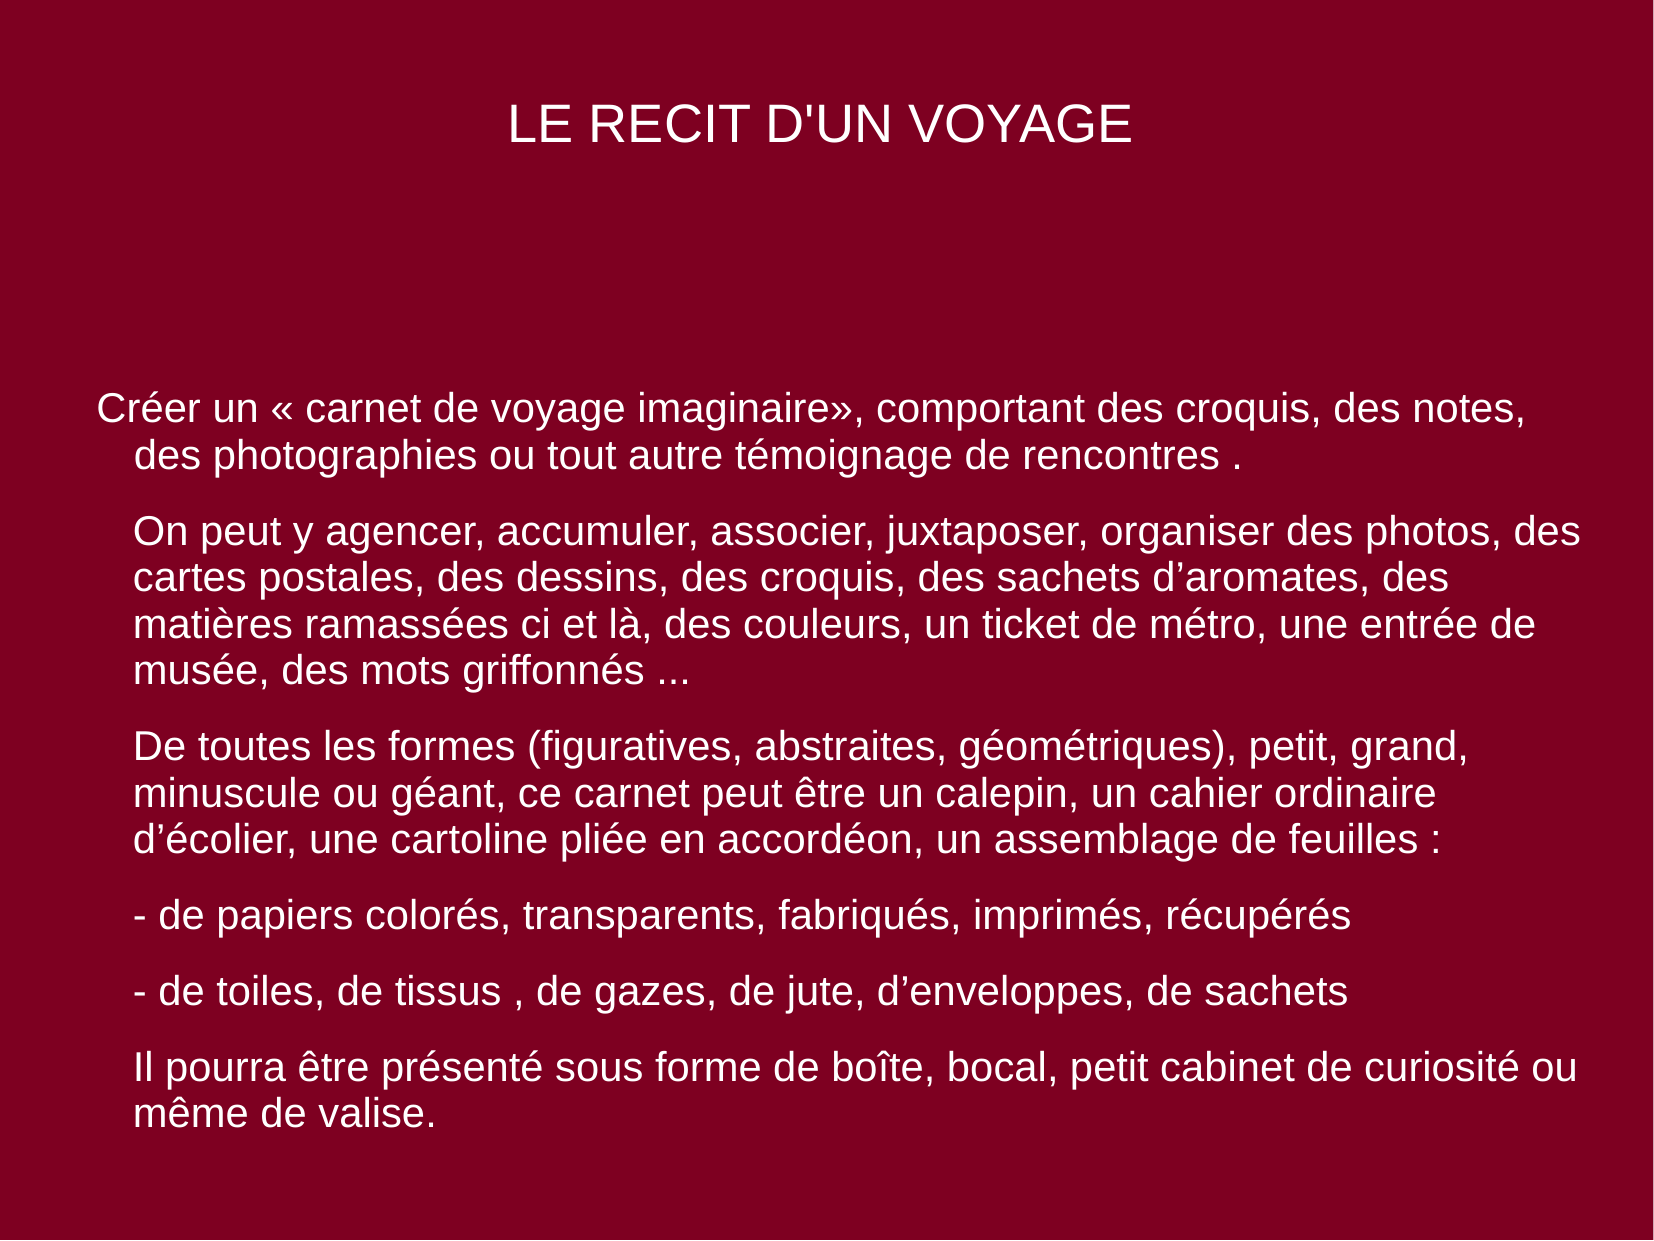

# LE RECIT D'UN VOYAGE
Créer un « carnet de voyage imaginaire», comportant des croquis, des notes, des photographies ou tout autre témoignage de rencontres .
On peut y agencer, accumuler, associer, juxtaposer, organiser des photos, des cartes postales, des dessins, des croquis, des sachets d’aromates, des matières ramassées ci et là, des couleurs, un ticket de métro, une entrée de musée, des mots griffonnés ...
De toutes les formes (figuratives, abstraites, géométriques), petit, grand, minuscule ou géant, ce carnet peut être un calepin, un cahier ordinaire d’écolier, une cartoline pliée en accordéon, un assemblage de feuilles :
- de papiers colorés, transparents, fabriqués, imprimés, récupérés
- de toiles, de tissus , de gazes, de jute, d’enveloppes, de sachets
Il pourra être présenté sous forme de boîte, bocal, petit cabinet de curiosité ou même de valise.